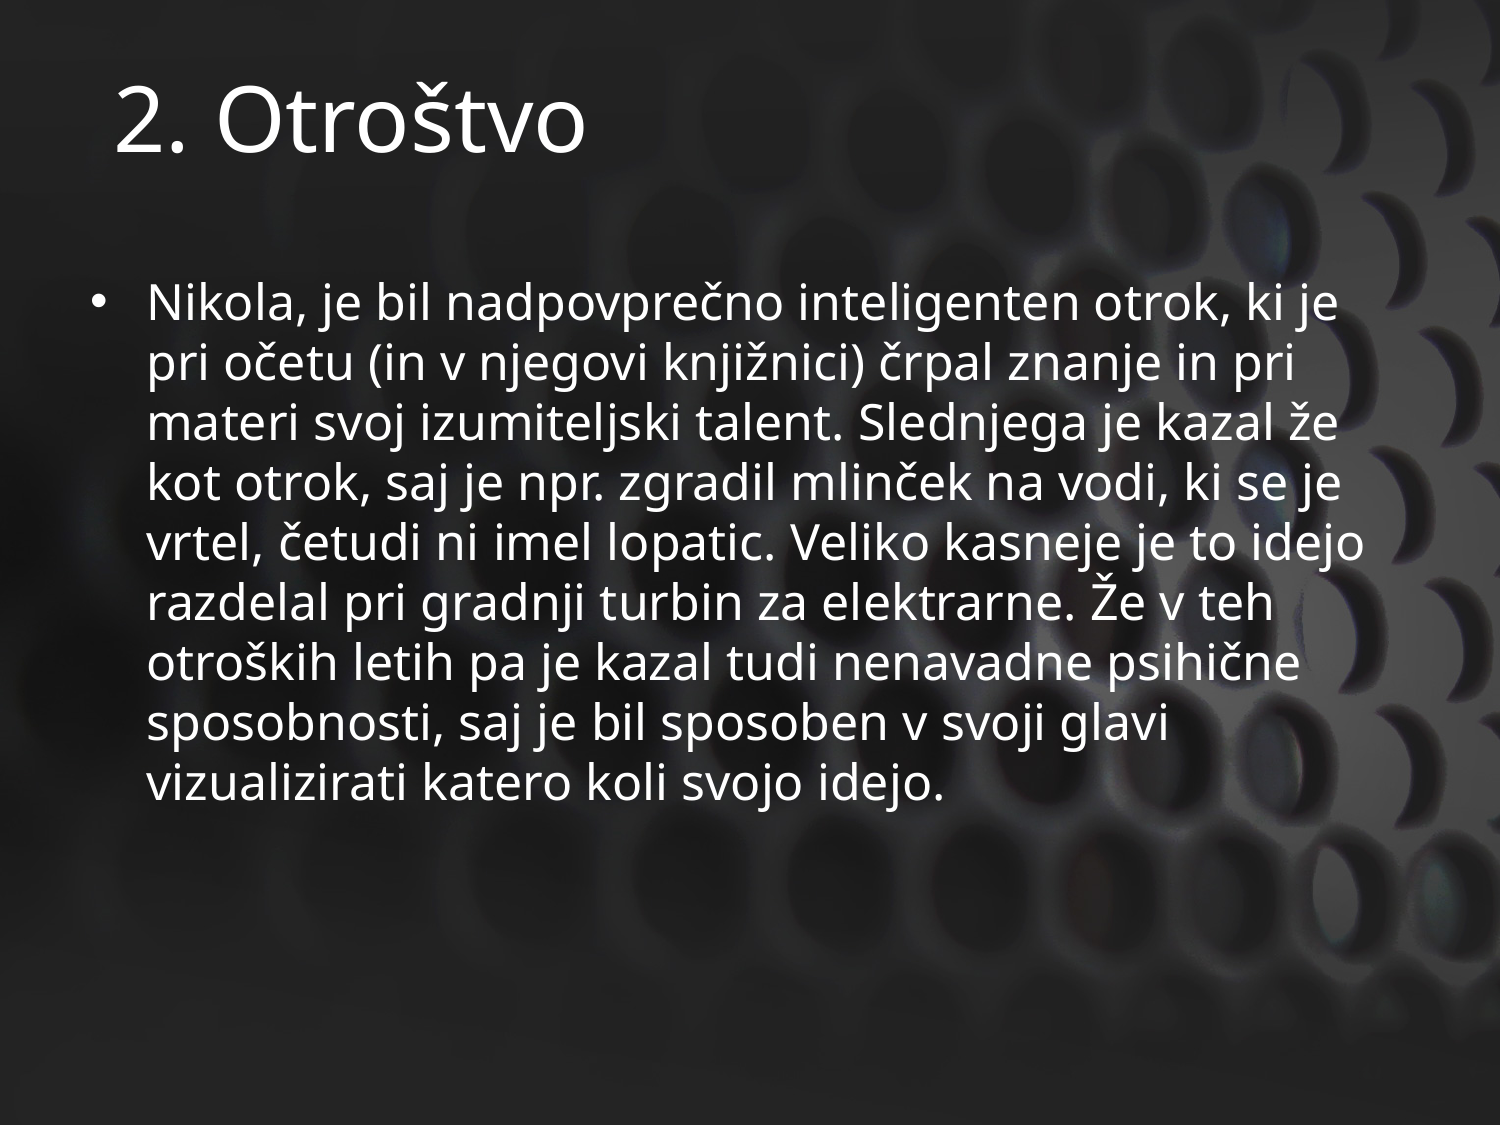

# 2. Otroštvo
Nikola, je bil nadpovprečno inteligenten otrok, ki je pri očetu (in v njegovi knjižnici) črpal znanje in pri materi svoj izumiteljski talent. Slednjega je kazal že kot otrok, saj je npr. zgradil mlinček na vodi, ki se je vrtel, četudi ni imel lopatic. Veliko kasneje je to idejo razdelal pri gradnji turbin za elektrarne. Že v teh otroških letih pa je kazal tudi nenavadne psihične sposobnosti, saj je bil sposoben v svoji glavi vizualizirati katero koli svojo idejo.